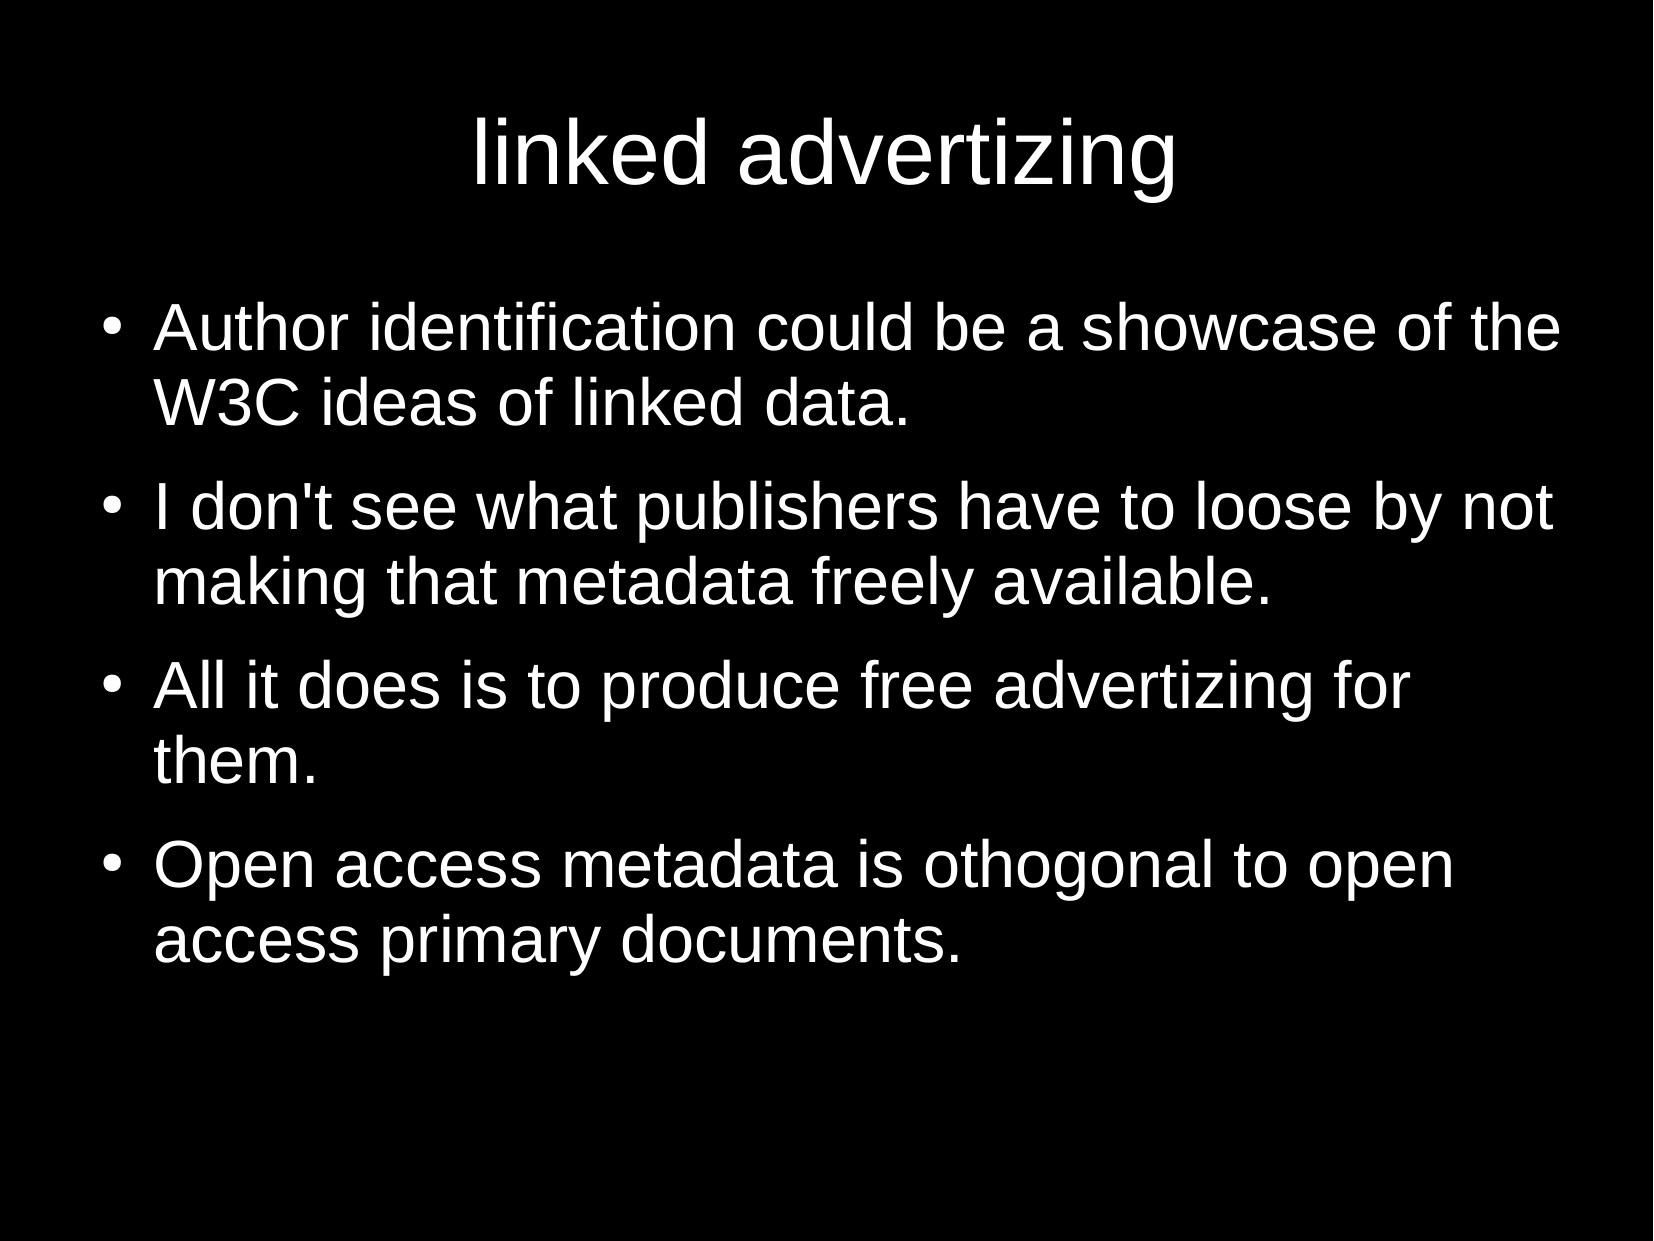

# linked advertizing
Author identification could be a showcase of the W3C ideas of linked data.
I don't see what publishers have to loose by not making that metadata freely available.
All it does is to produce free advertizing for them.
Open access metadata is othogonal to open access primary documents.